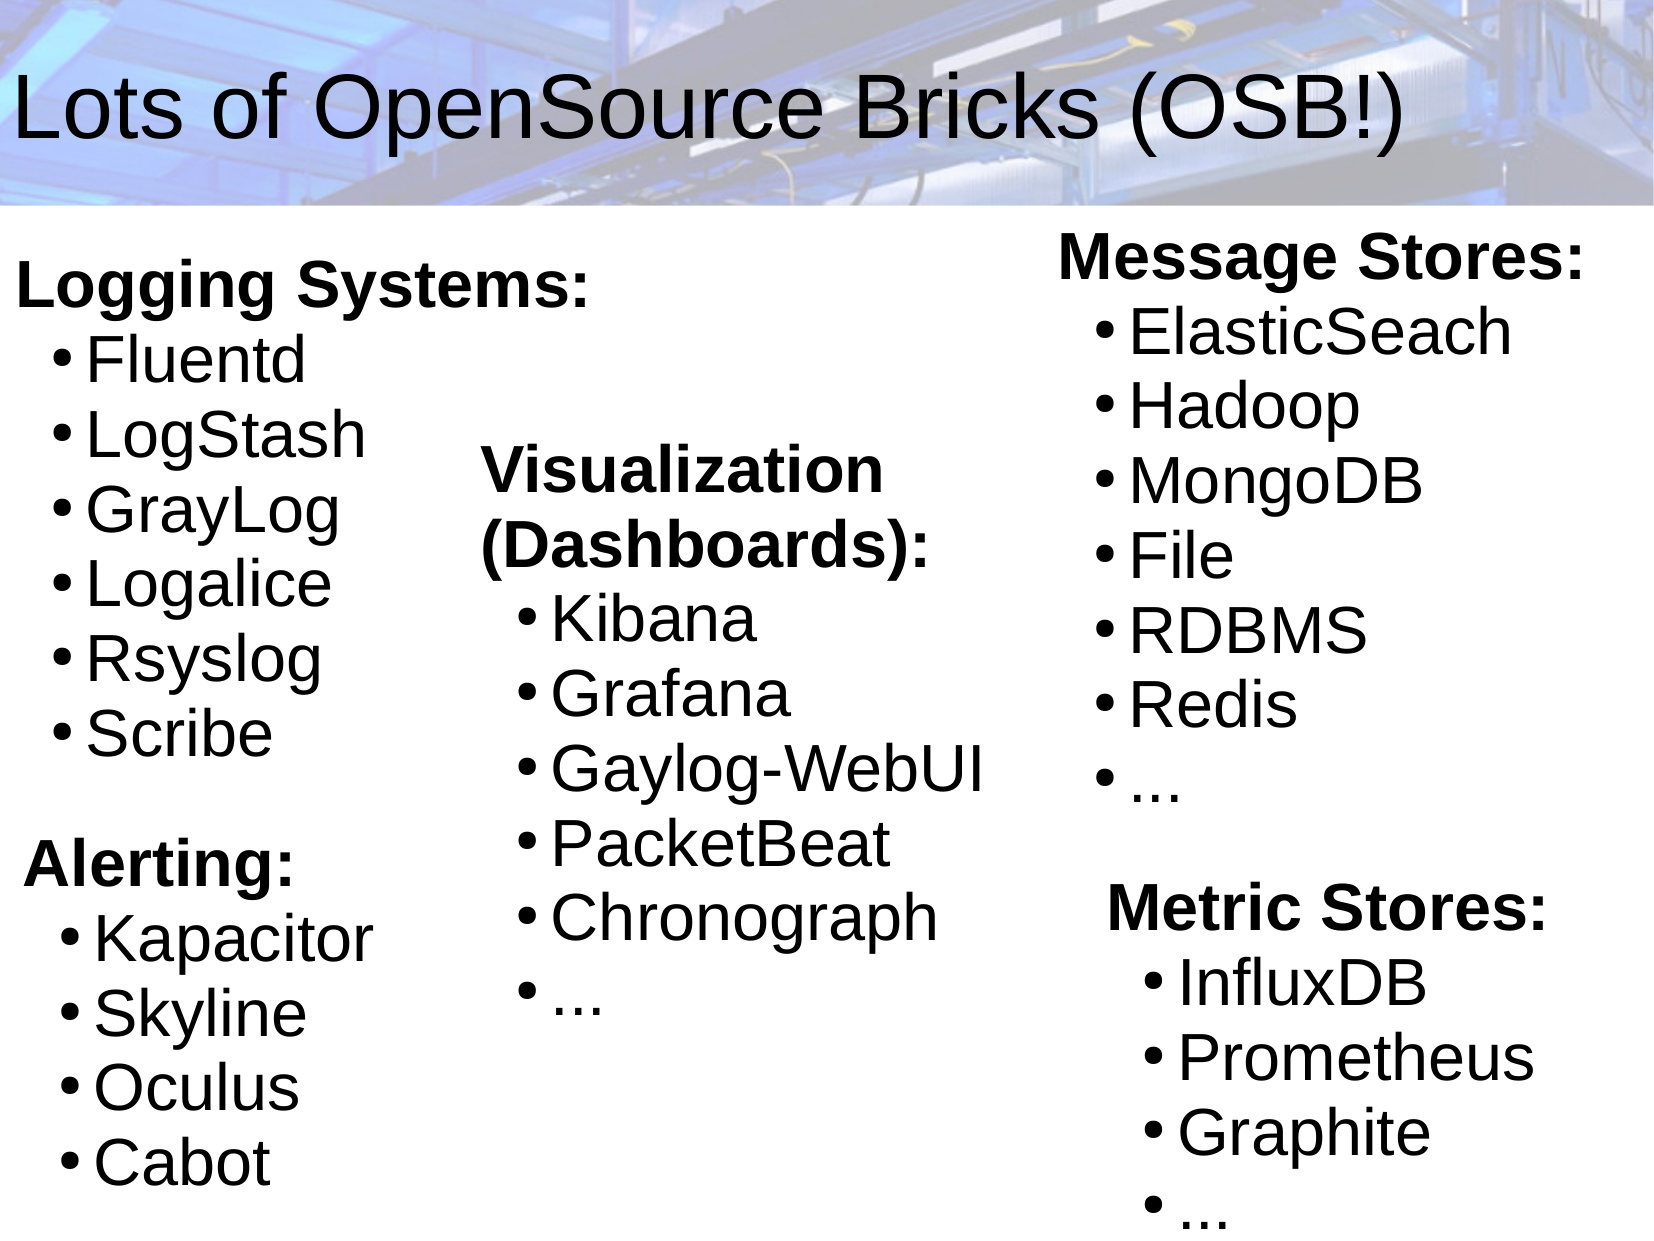

# Lots of OpenSource Bricks (OSB!)
Logging Systems:
Fluentd
LogStash
GrayLog
Logalice
Rsyslog
Scribe
Message Stores:
ElasticSeach
Hadoop
MongoDB
File
RDBMS
Redis
...
Visualization
(Dashboards):
Kibana
Grafana
Gaylog-WebUI
PacketBeat
Chronograph
...
Alerting:
Kapacitor
Skyline
Oculus
Cabot
Metric Stores:
InfluxDB
Prometheus
Graphite
...